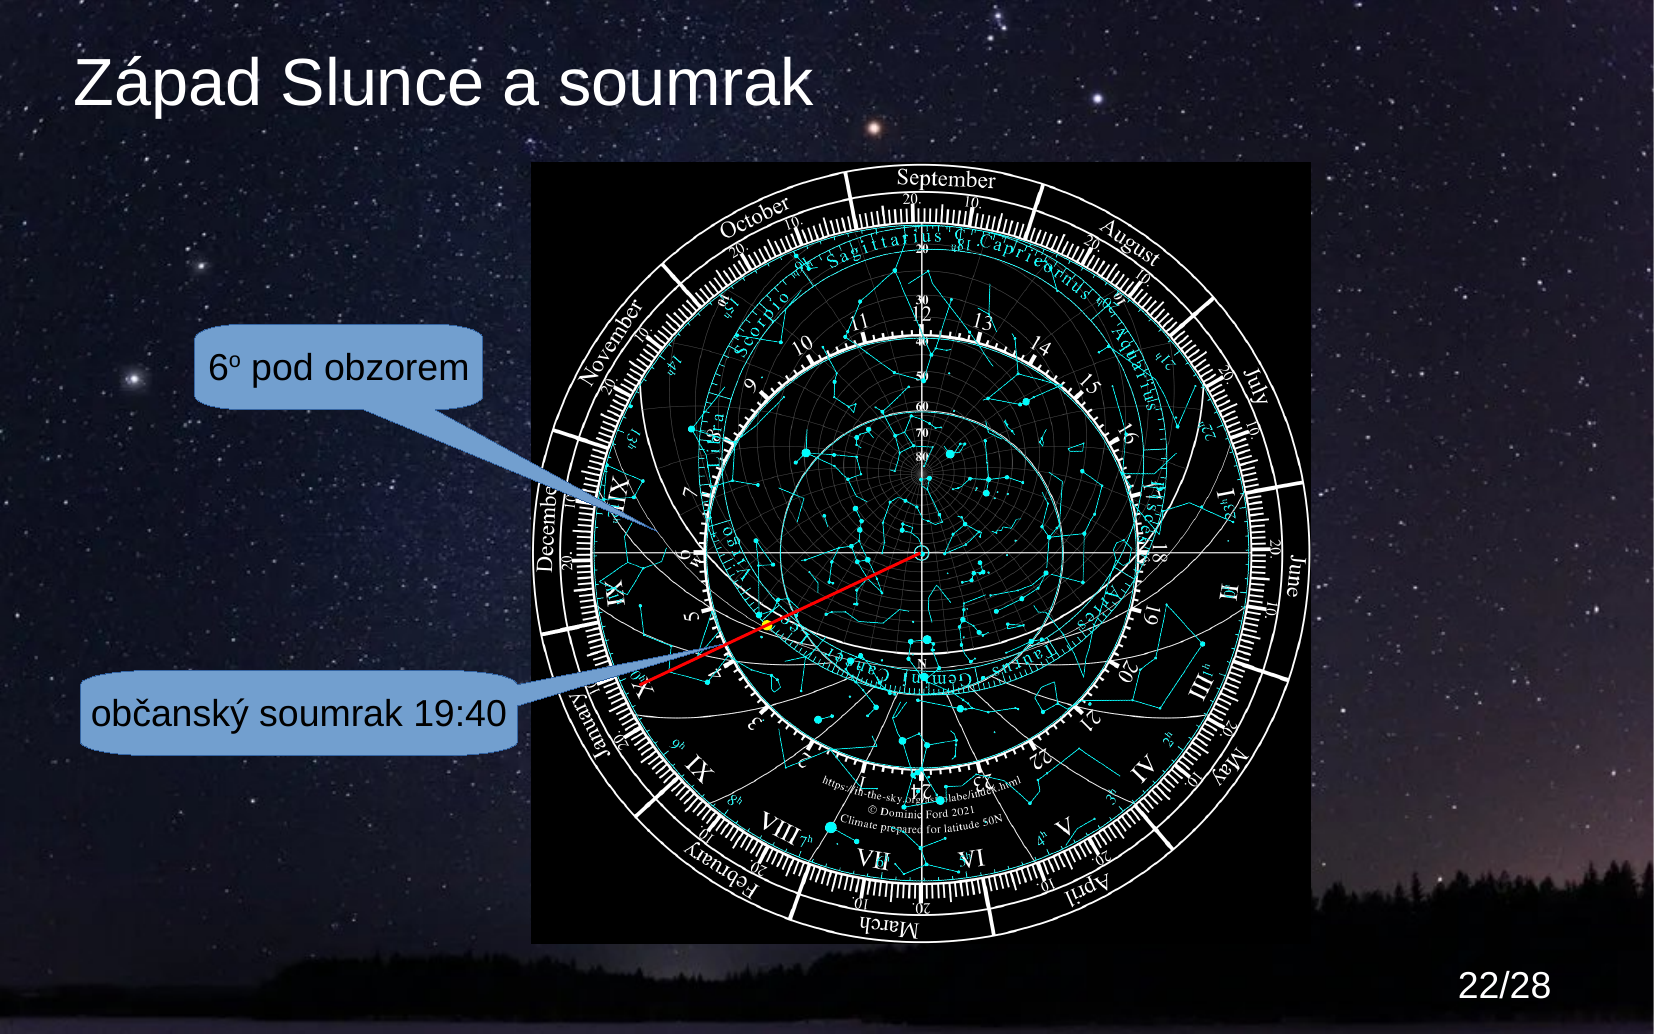

Západ Slunce a soumrak
6o pod obzorem
občanský soumrak 19:40